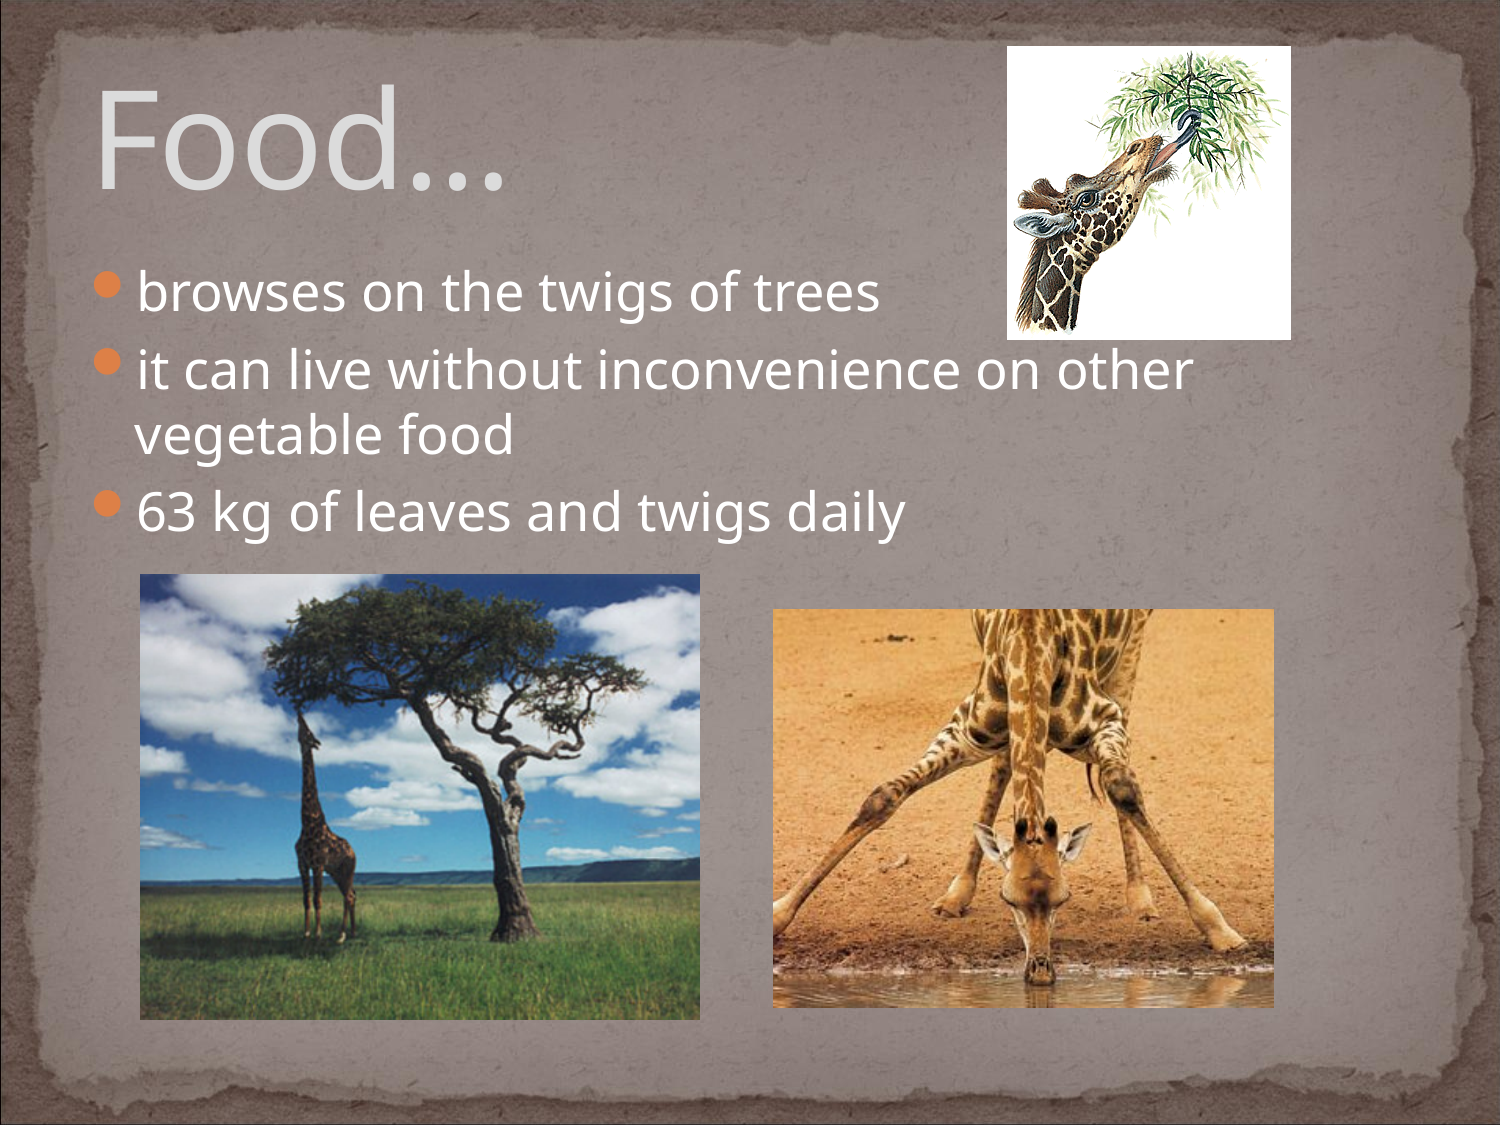

Food…
# browses on the twigs of trees
it can live without inconvenience on other vegetable food
63 kg of leaves and twigs daily